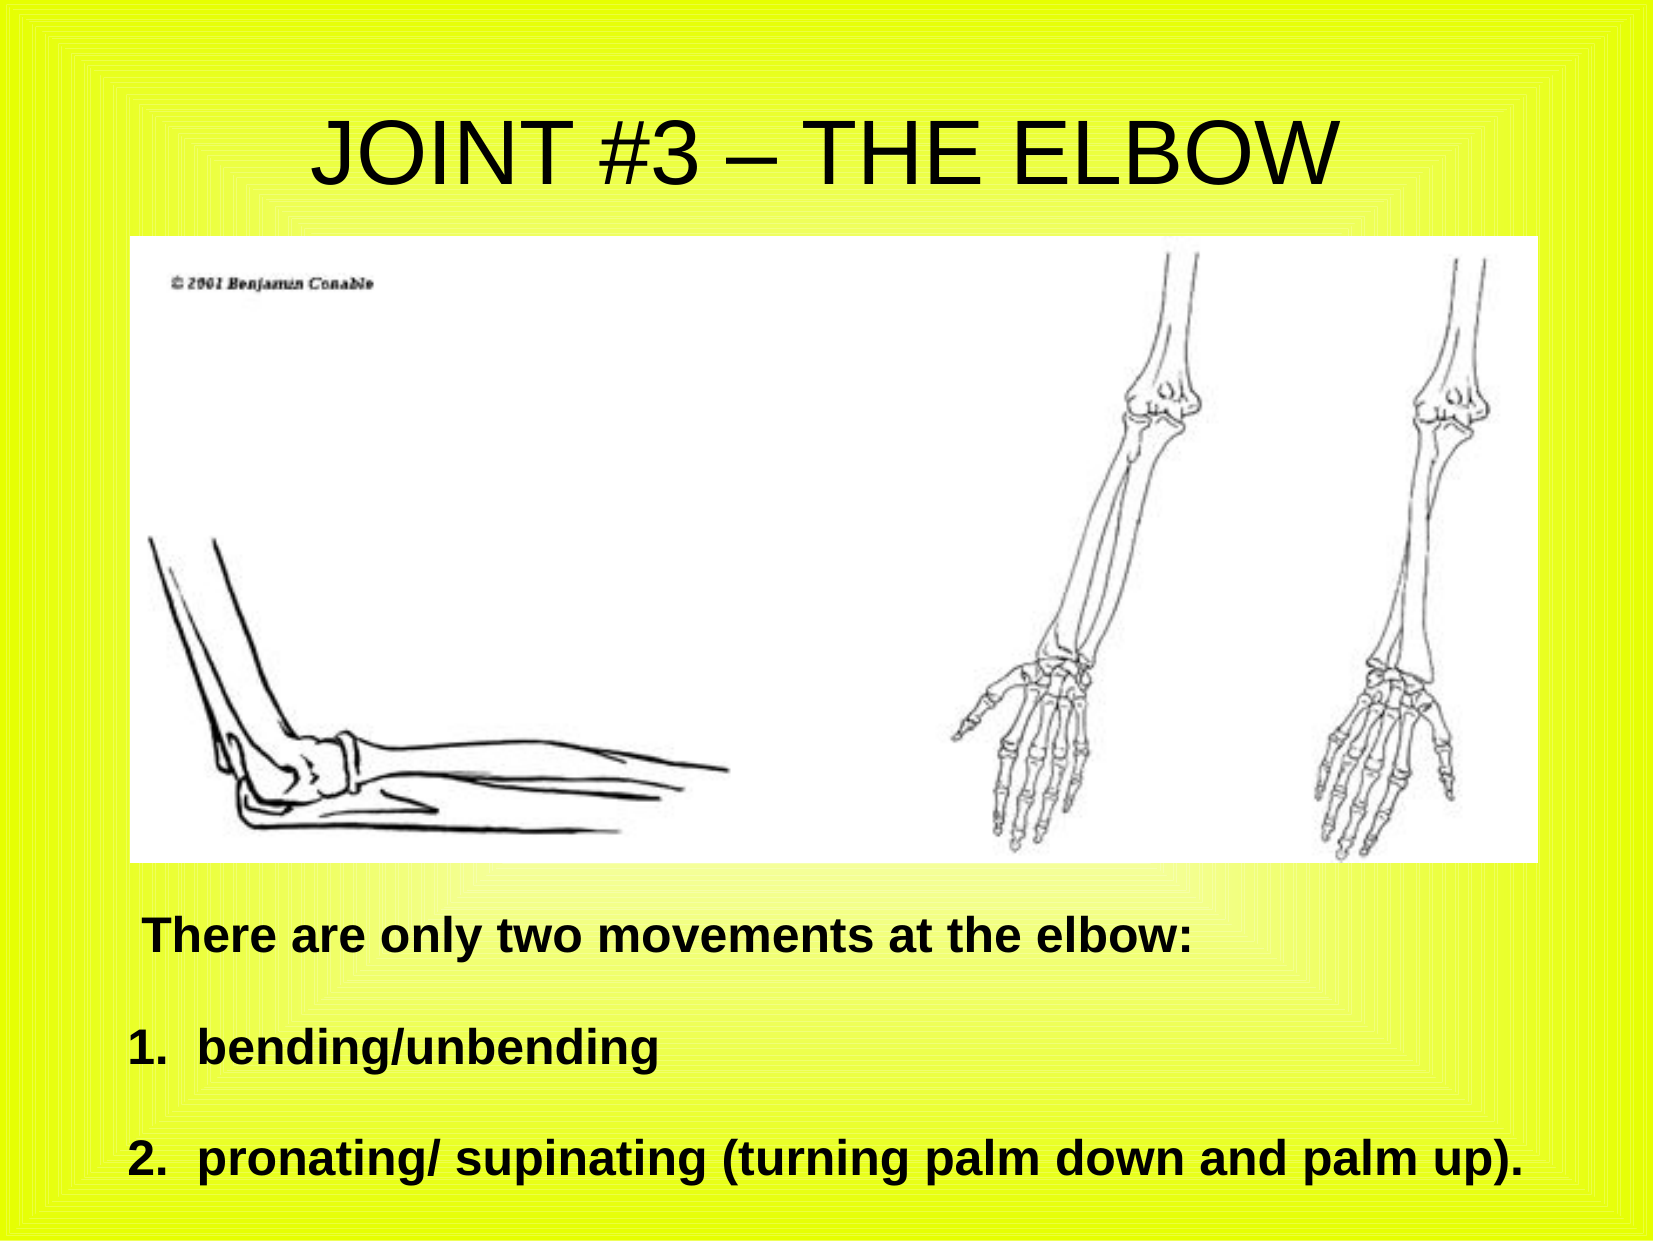

# JOINT #3 – THE ELBOW
 There are only two movements at the elbow:
1. bending/unbending
2. pronating/ supinating (turning palm down and palm up).